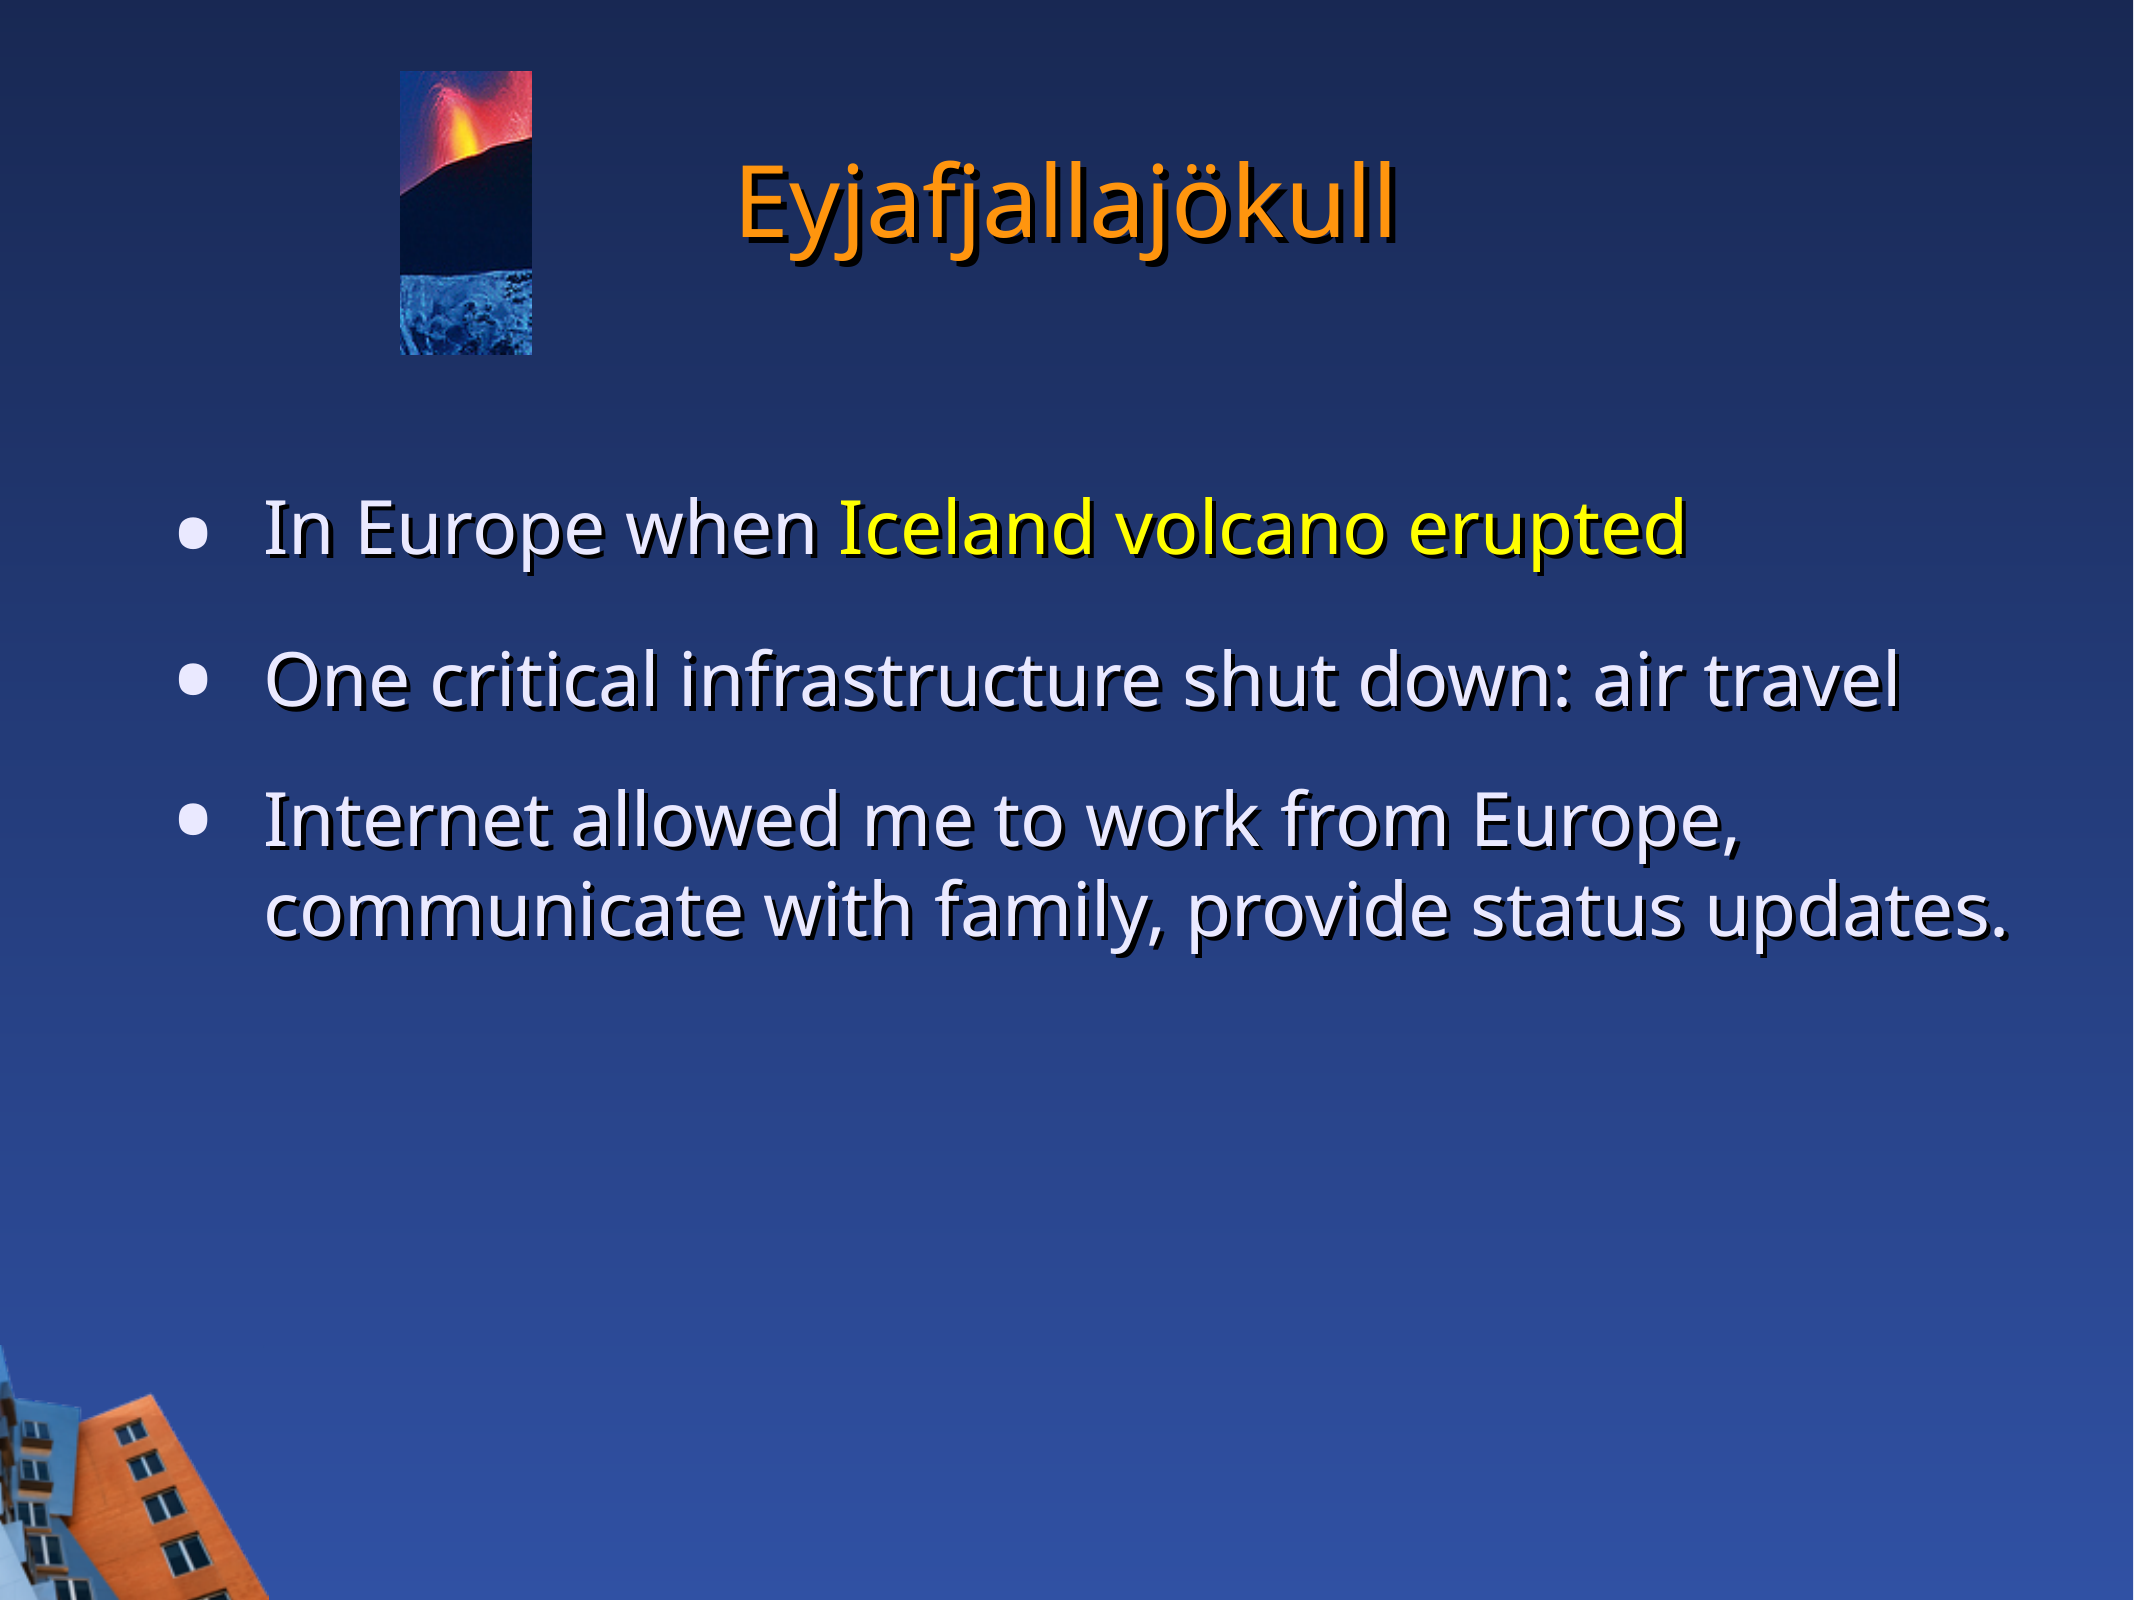

# Eyjafjallajökull
In Europe when Iceland volcano erupted
One critical infrastructure shut down: air travel
Internet allowed me to work from Europe, communicate with family, provide status updates.